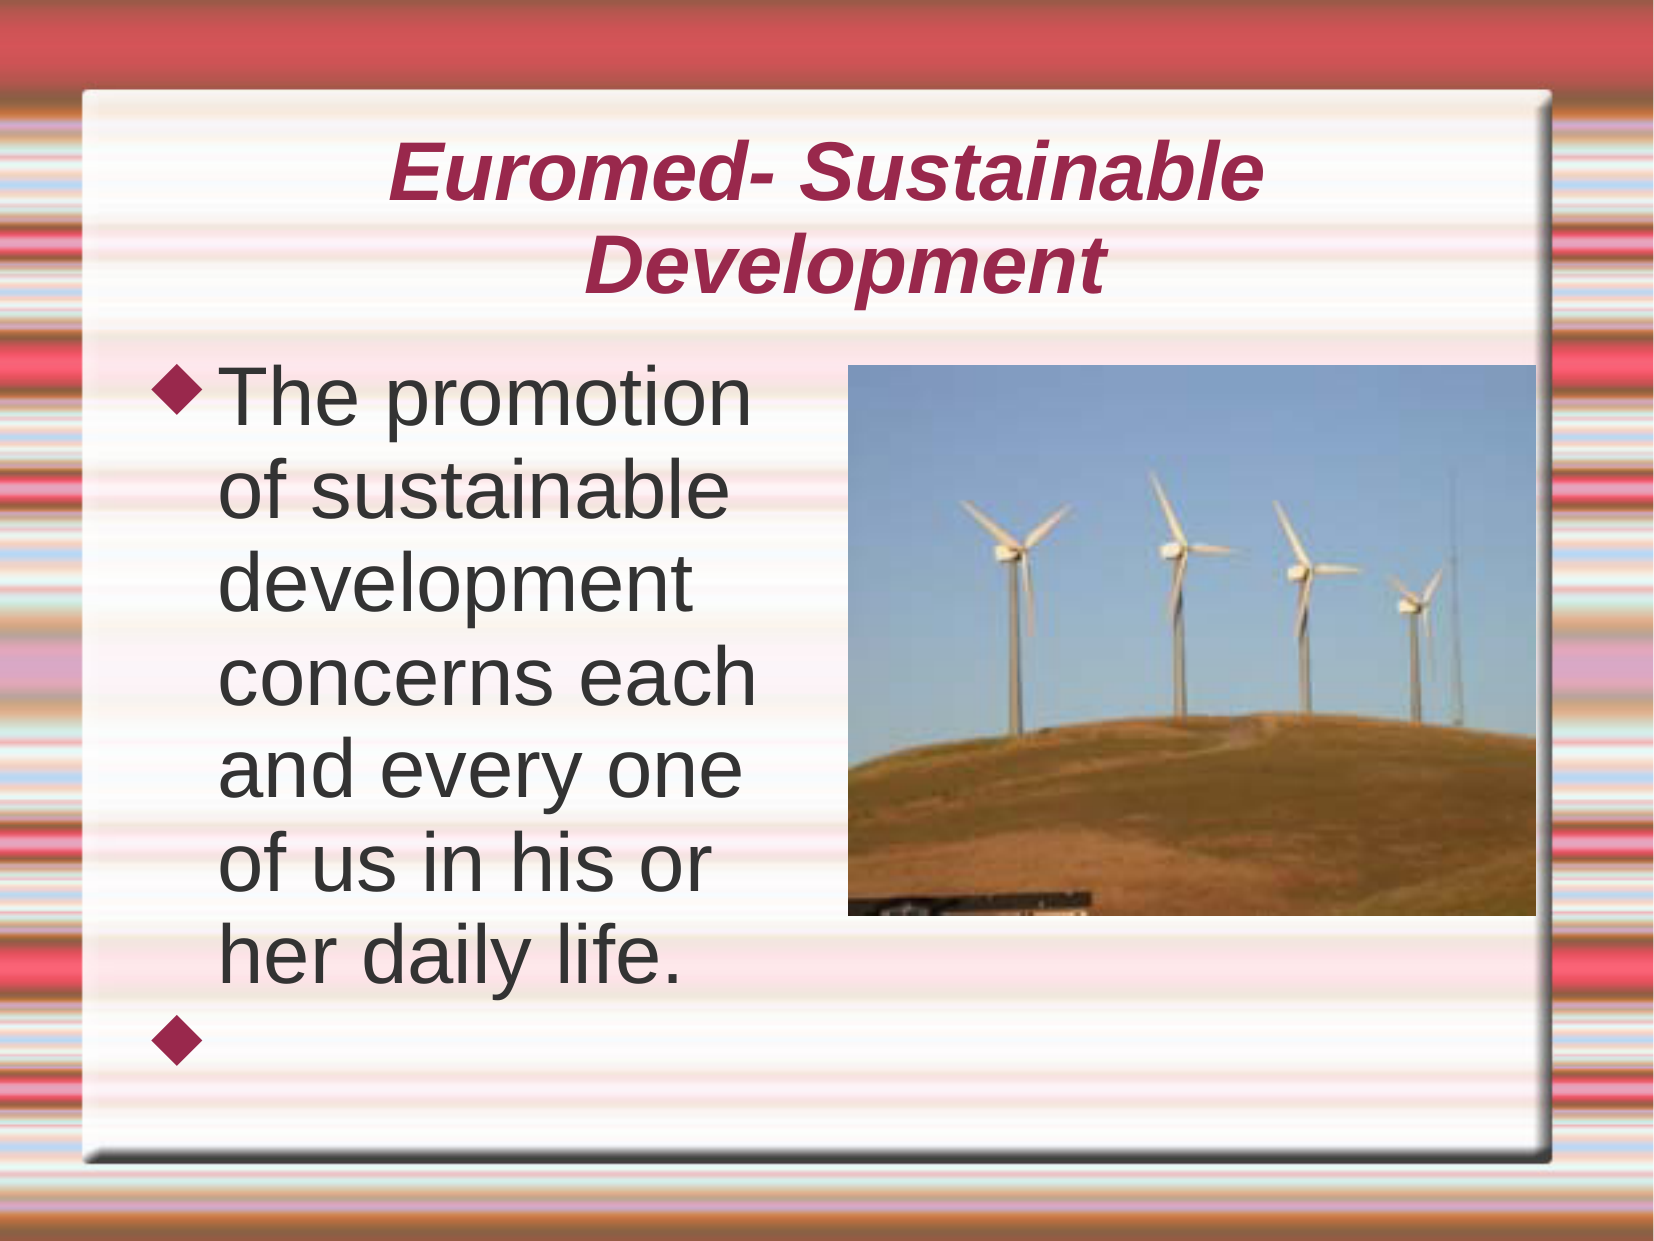

# Euromed- Sustainable Development
The promotion of sustainable development concerns each and every one of us in his or her daily life.